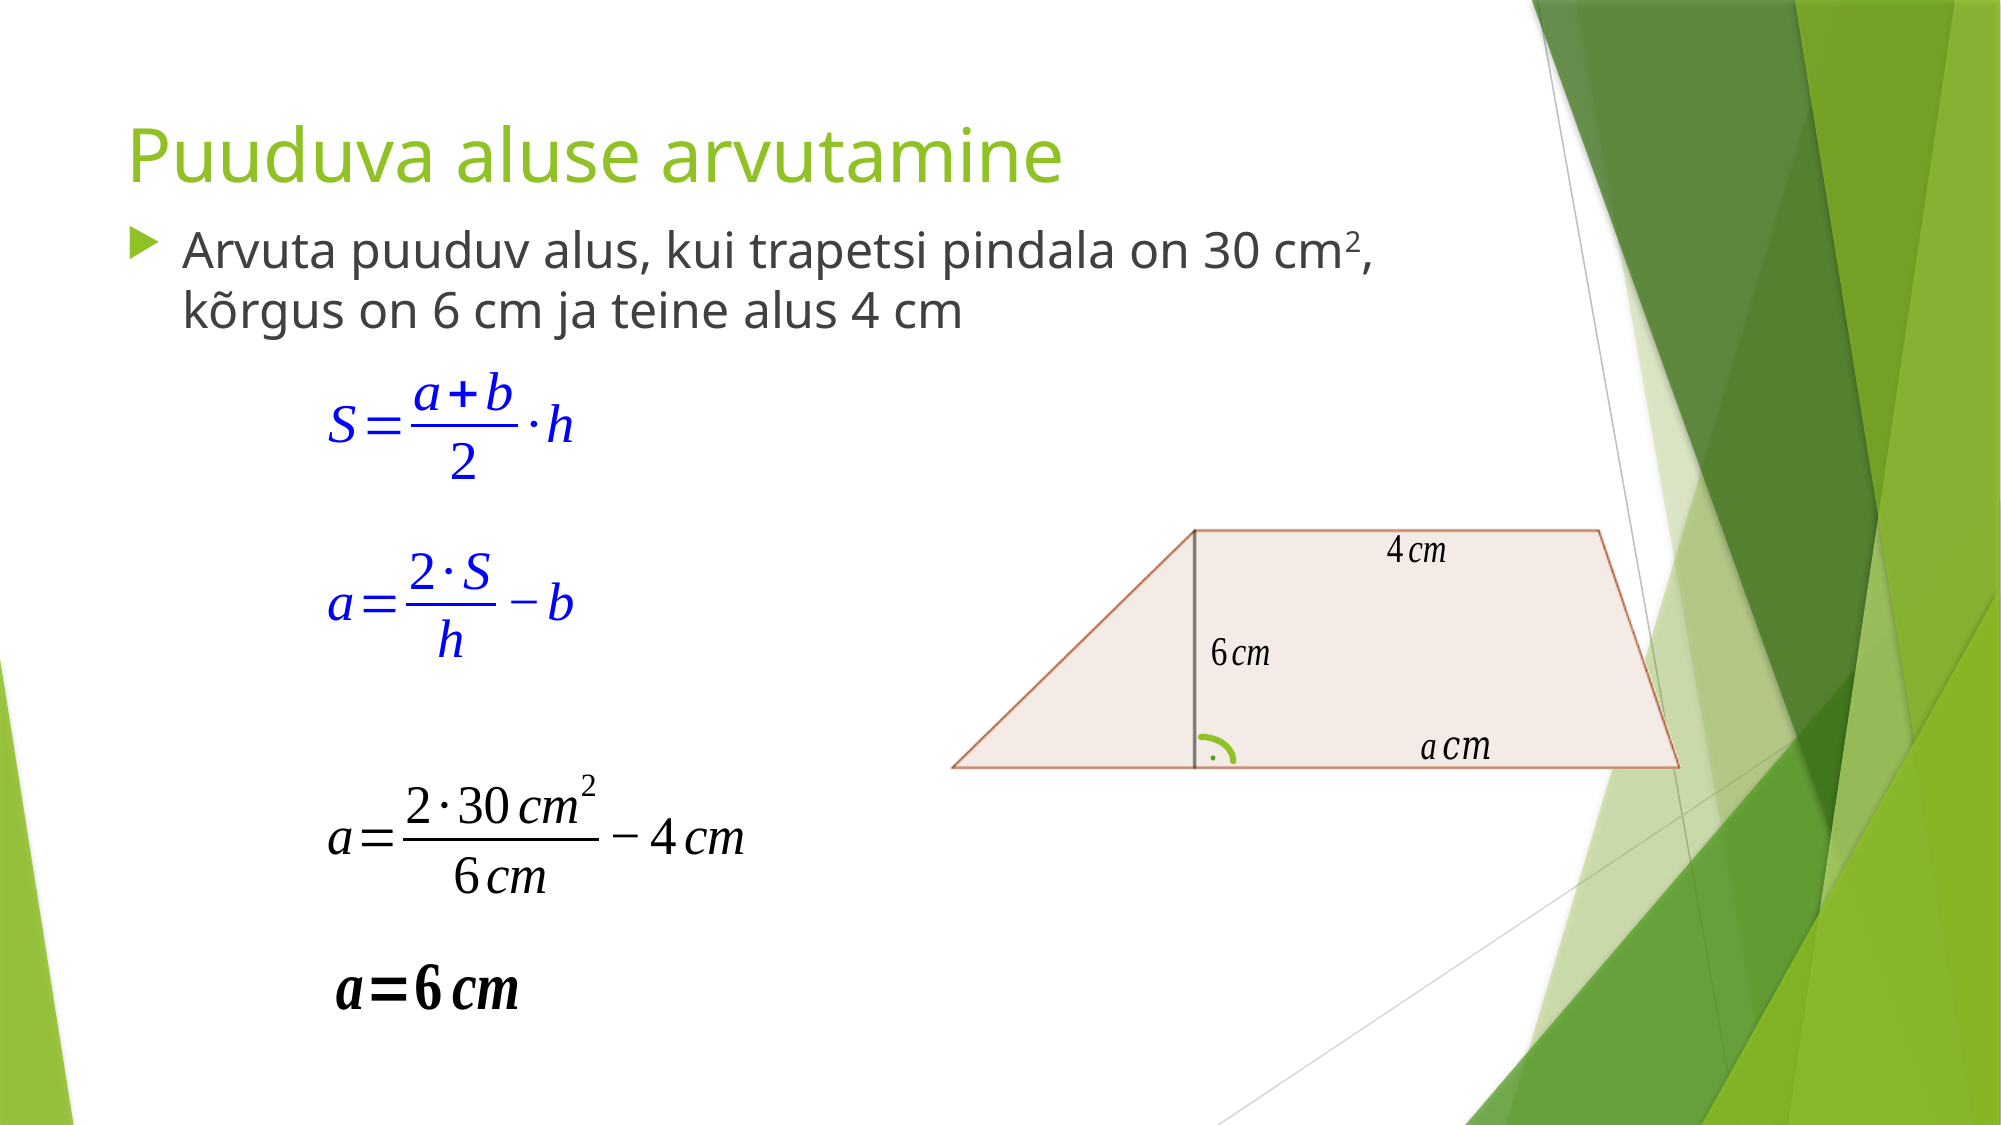

# Puuduva aluse arvutamine
Arvuta puuduv alus, kui trapetsi pindala on 30 cm2, kõrgus on 6 cm ja teine alus 4 cm
.